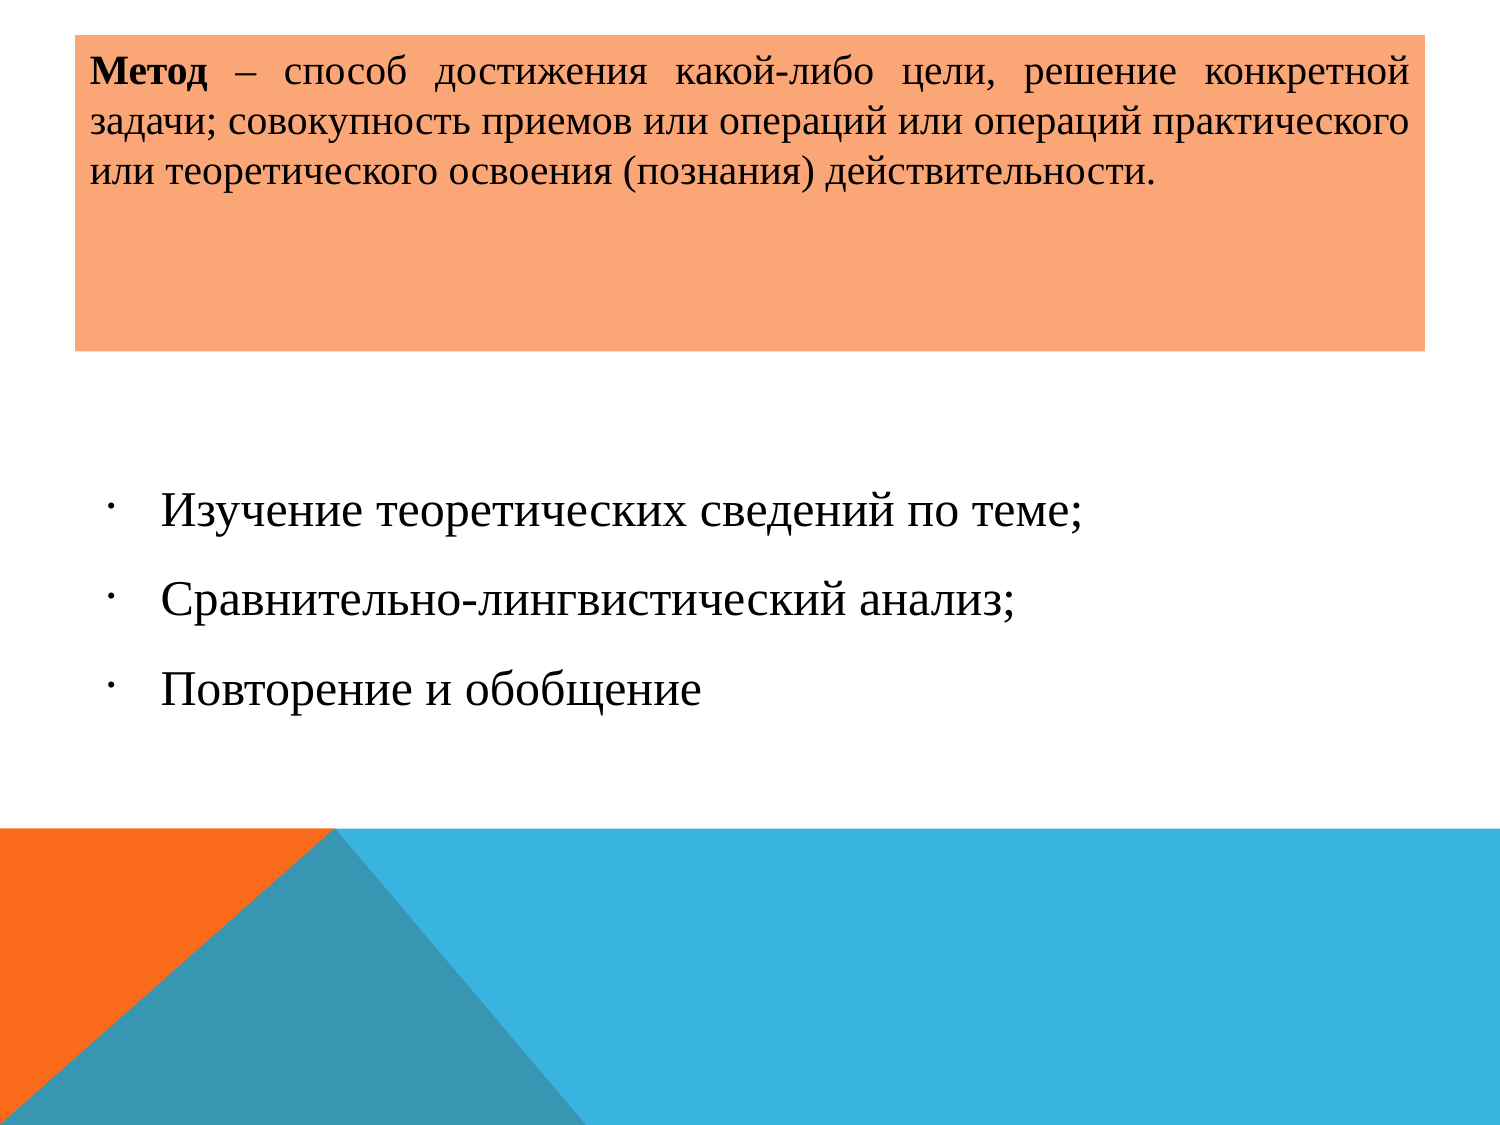

# Метод – способ достижения какой-либо цели, решение конкретной задачи; совокупность приемов или операций или операций практического или теоретического освоения (познания) действительности.
Изучение теоретических сведений по теме;
Сравнительно-лингвистический анализ;
Повторение и обобщение